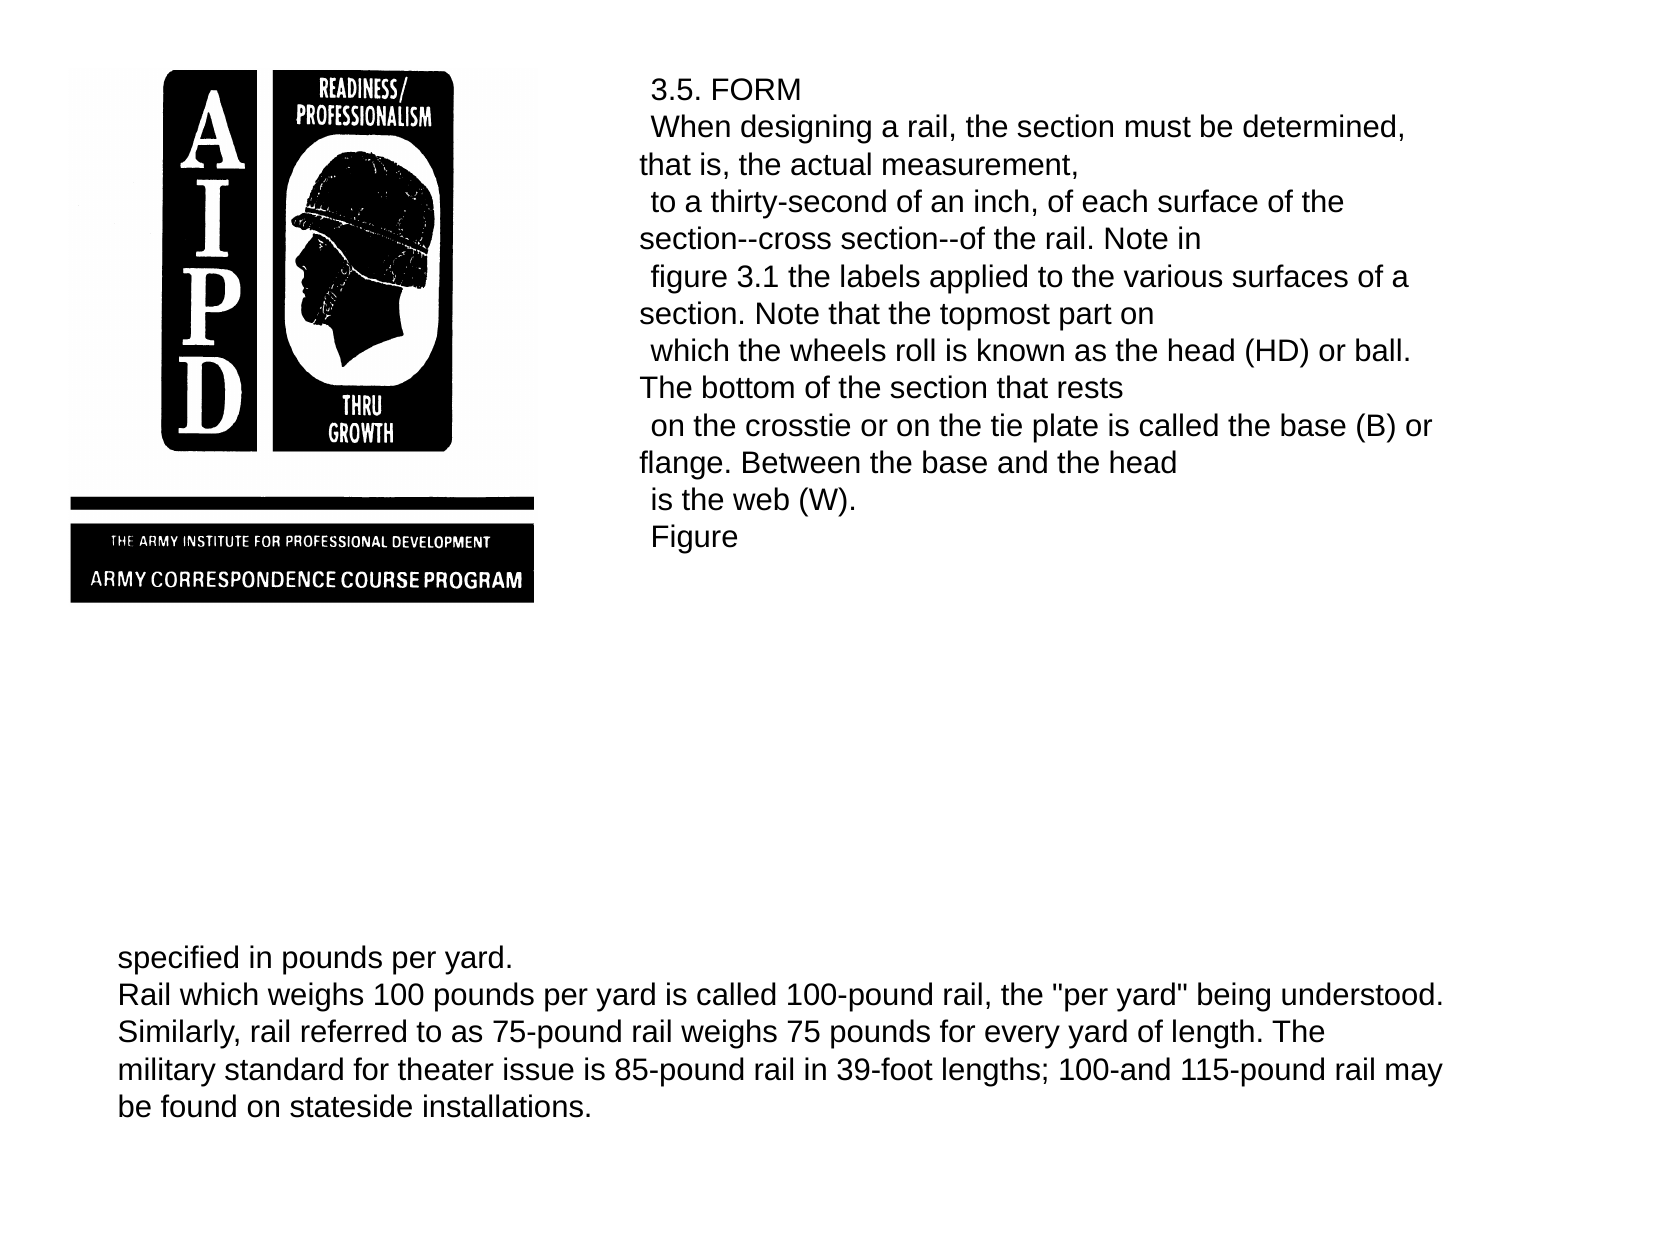

3.5. FORM
When designing a rail, the section must be determined, that is, the actual measurement,
to a thirty-second of an inch, of each surface of the section--cross section--of the rail. Note in
figure 3.1 the labels applied to the various surfaces of a section. Note that the topmost part on
which the wheels roll is known as the head (HD) or ball. The bottom of the section that rests
on the crosstie or on the tie plate is called the base (B) or flange. Between the base and the head
is the web (W).
Figure
specified in pounds per yard.
Rail which weighs 100 pounds per yard is called 100-pound rail, the "per yard" being understood.
Similarly, rail referred to as 75-pound rail weighs 75 pounds for every yard of length. The
military standard for theater issue is 85-pound rail in 39-foot lengths; 100-and 115-pound rail may
be found on stateside installations.